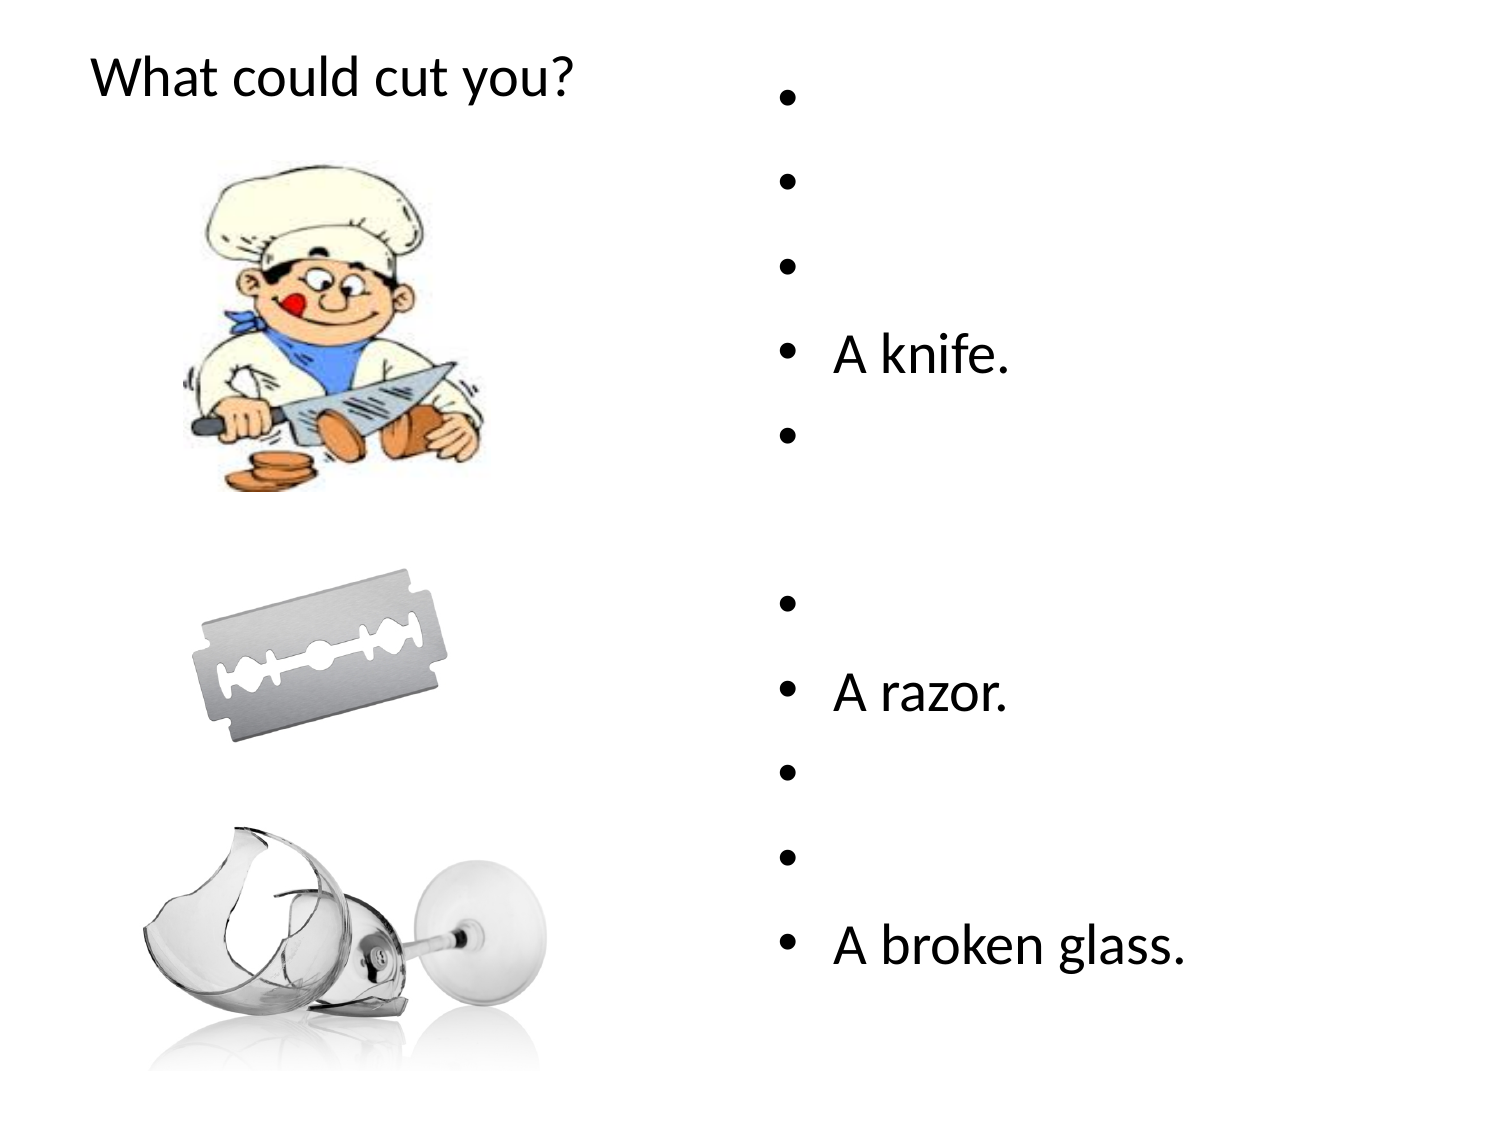

# What could cut you?
A knife.
A razor.
A broken glass.